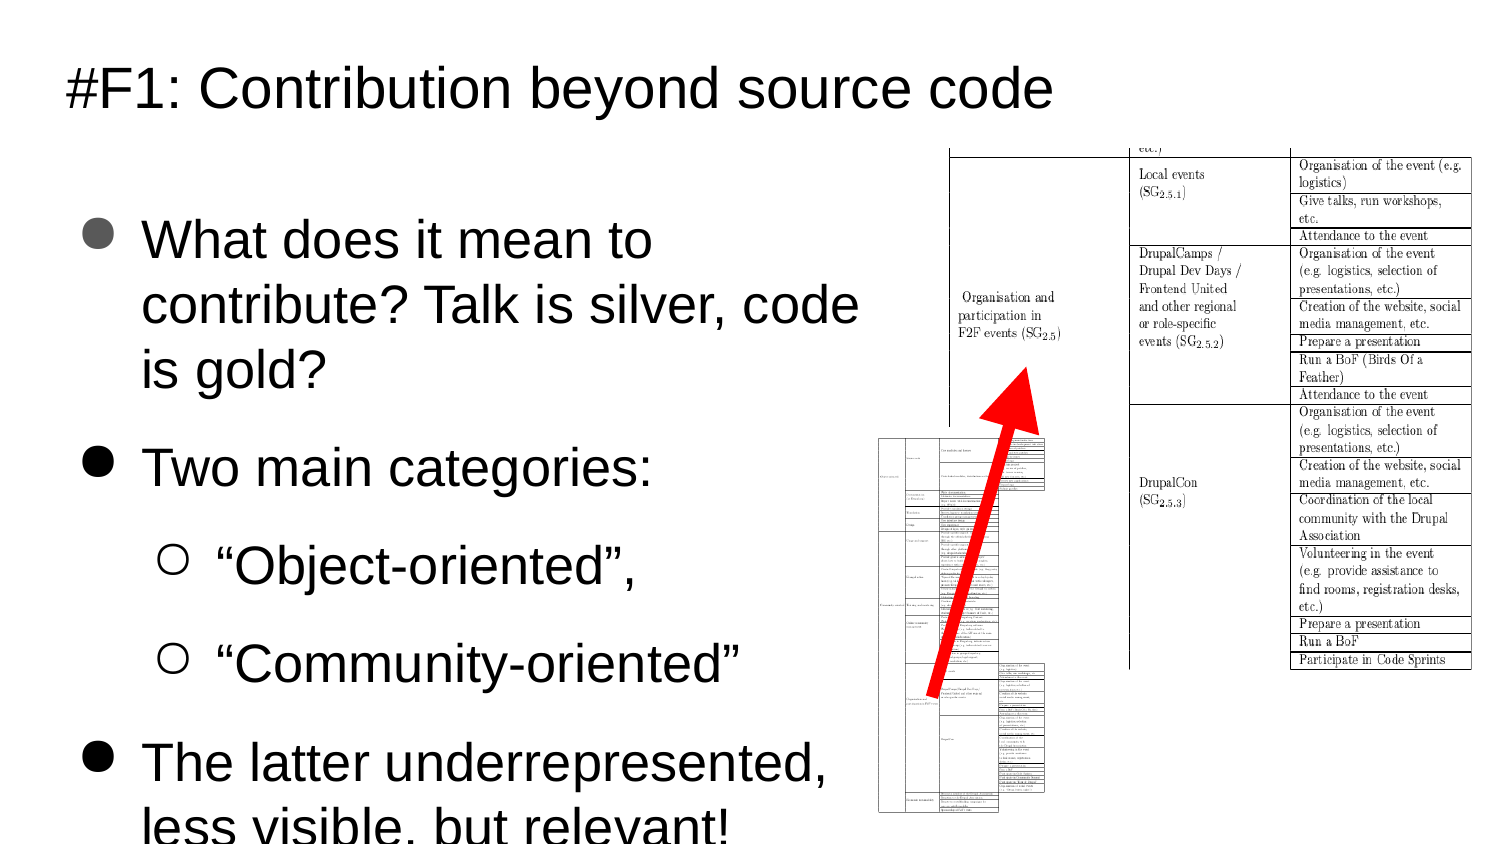

# #F1: Contribution beyond source code
What does it mean to contribute? Talk is silver, code is gold?
Two main categories:
“Object-oriented”,
“Community-oriented”
The latter underrepresented, less visible, but relevant!